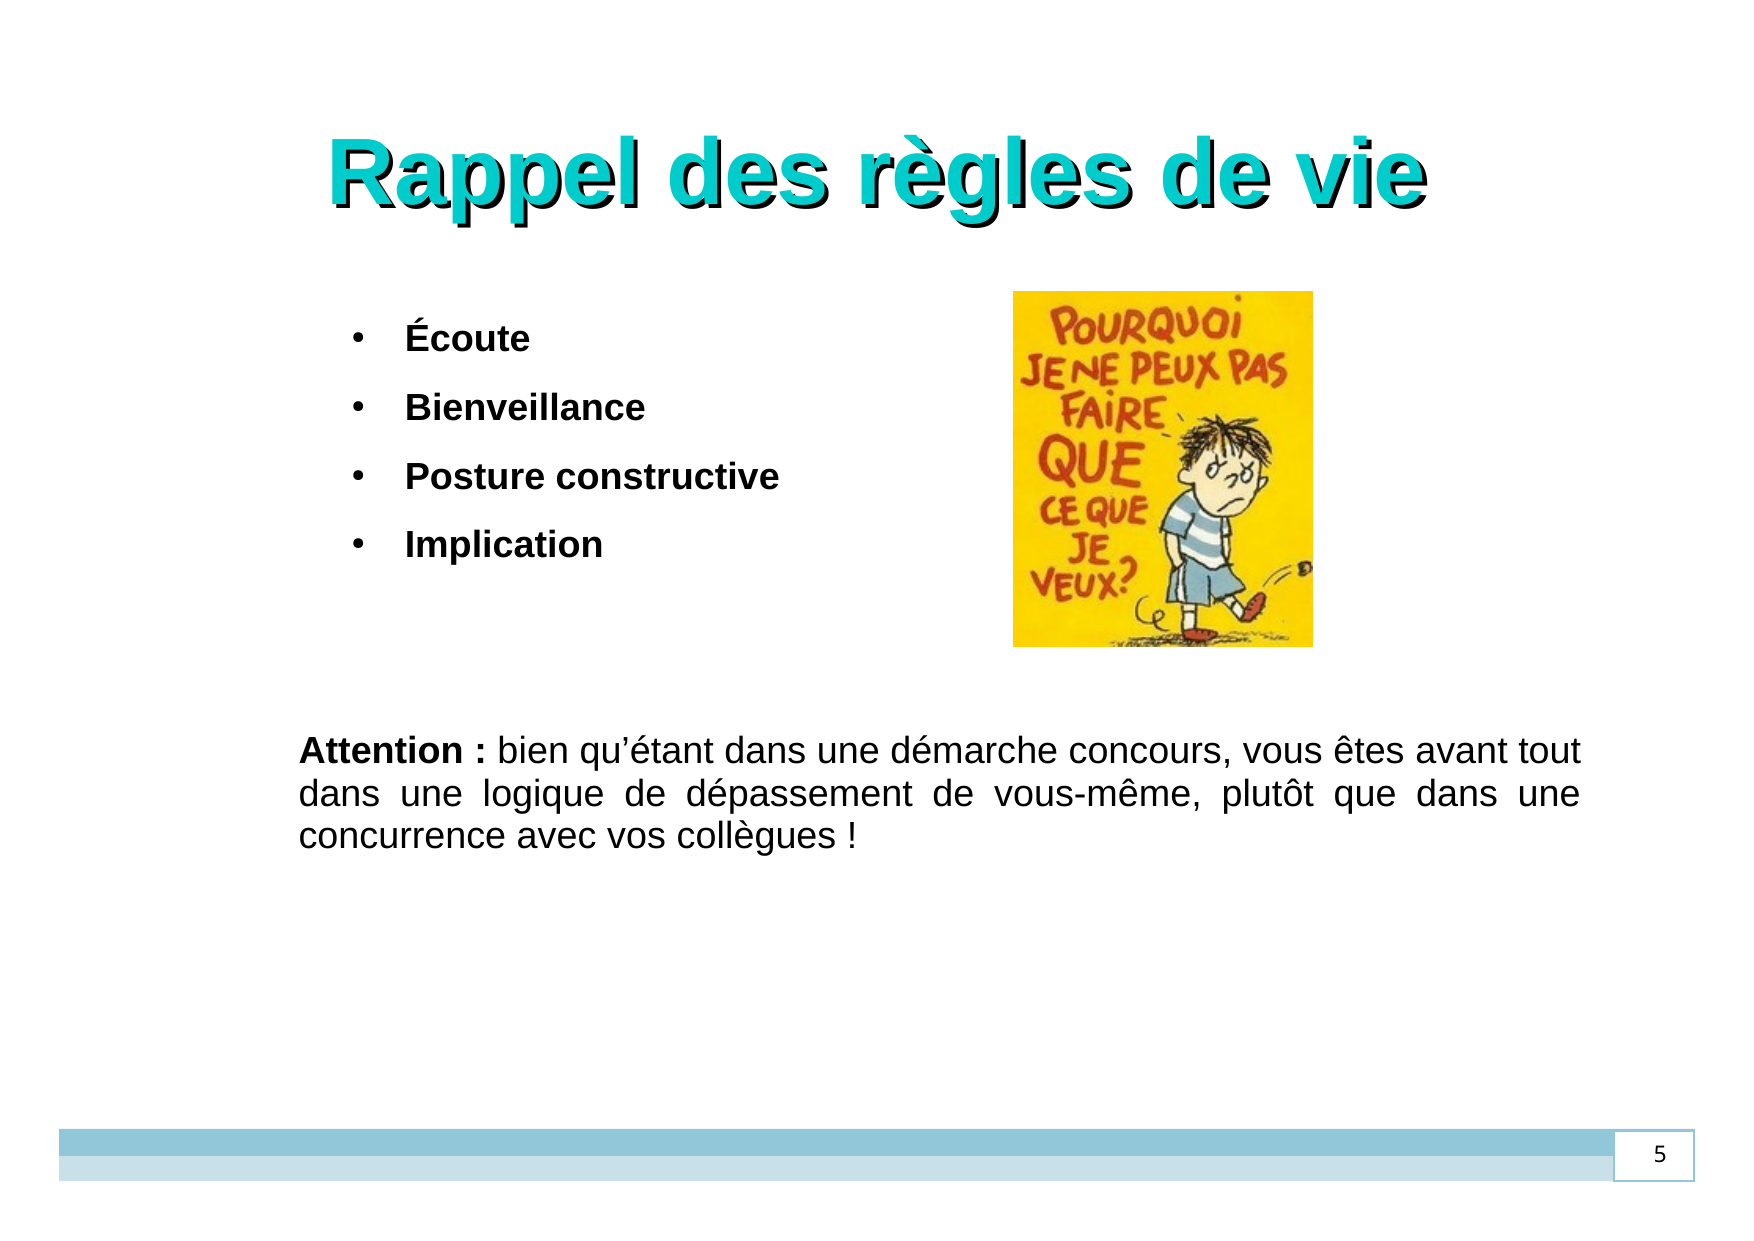

# Rappel des règles de vie
Écoute
Bienveillance
Posture constructive
Implication
Attention : bien qu’étant dans une démarche concours, vous êtes avant tout dans une logique de dépassement de vous-même, plutôt que dans une concurrence avec vos collègues !